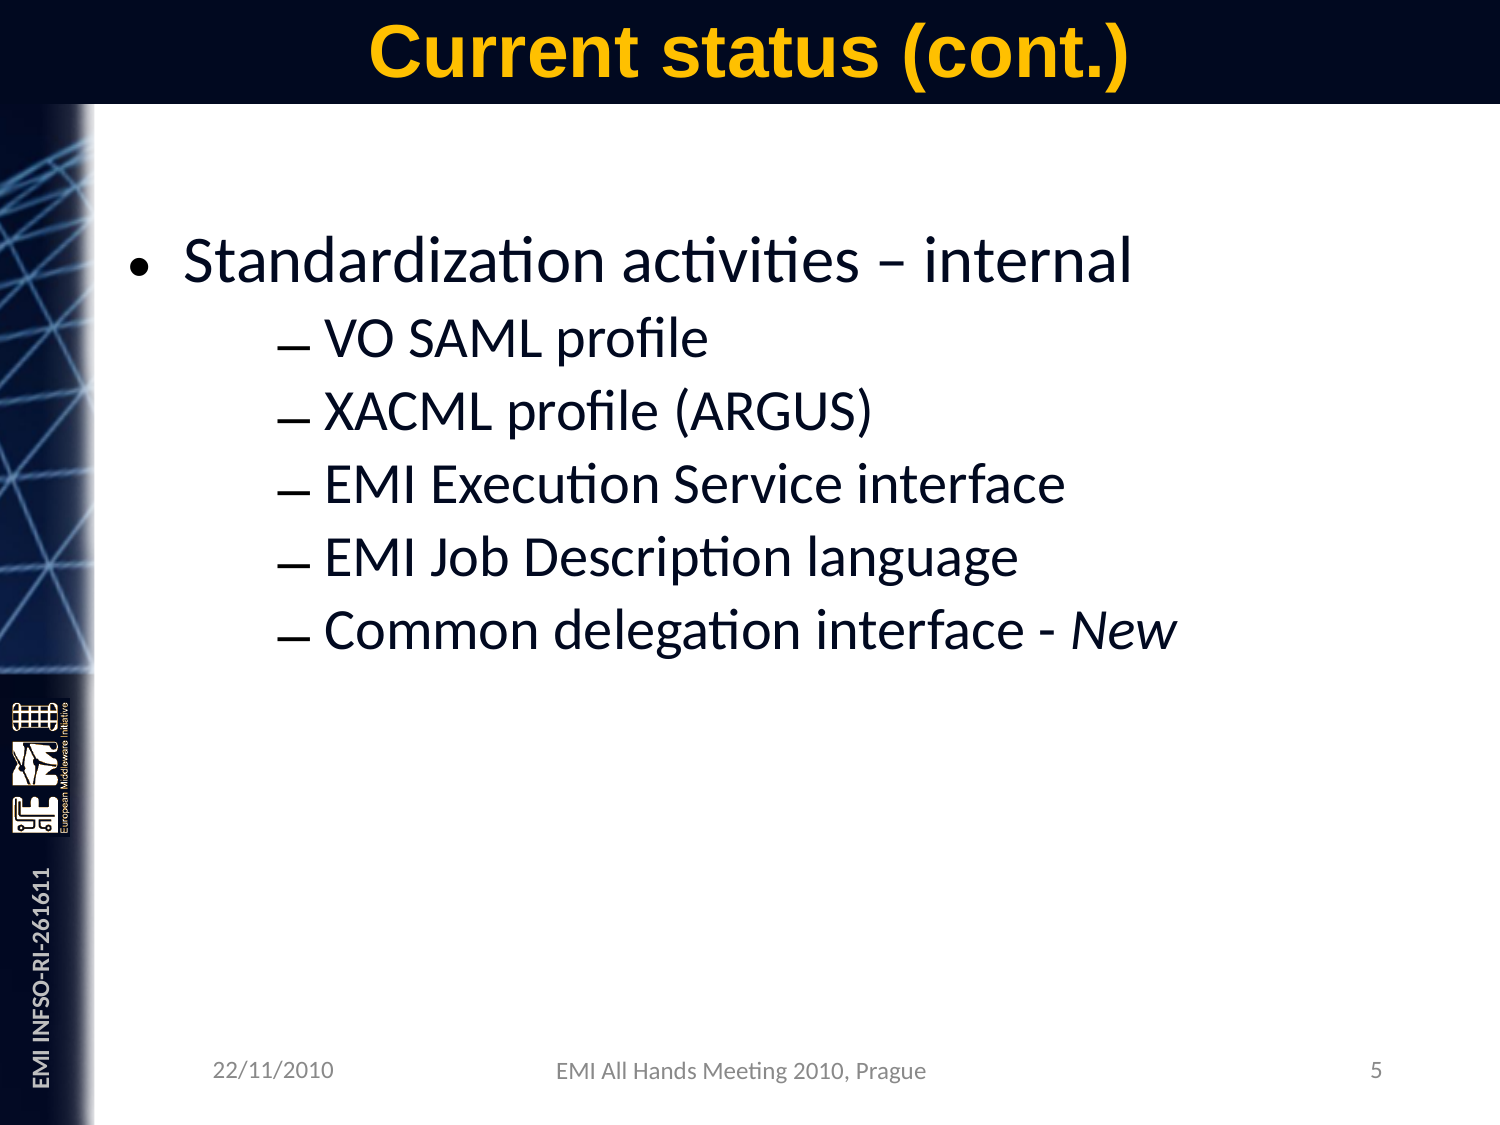

Current status (cont.)
# Standardization activities – internal
VO SAML profile
XACML profile (ARGUS)
EMI Execution Service interface
EMI Job Description language
Common delegation interface - New
22/11/2010
fasfsaf